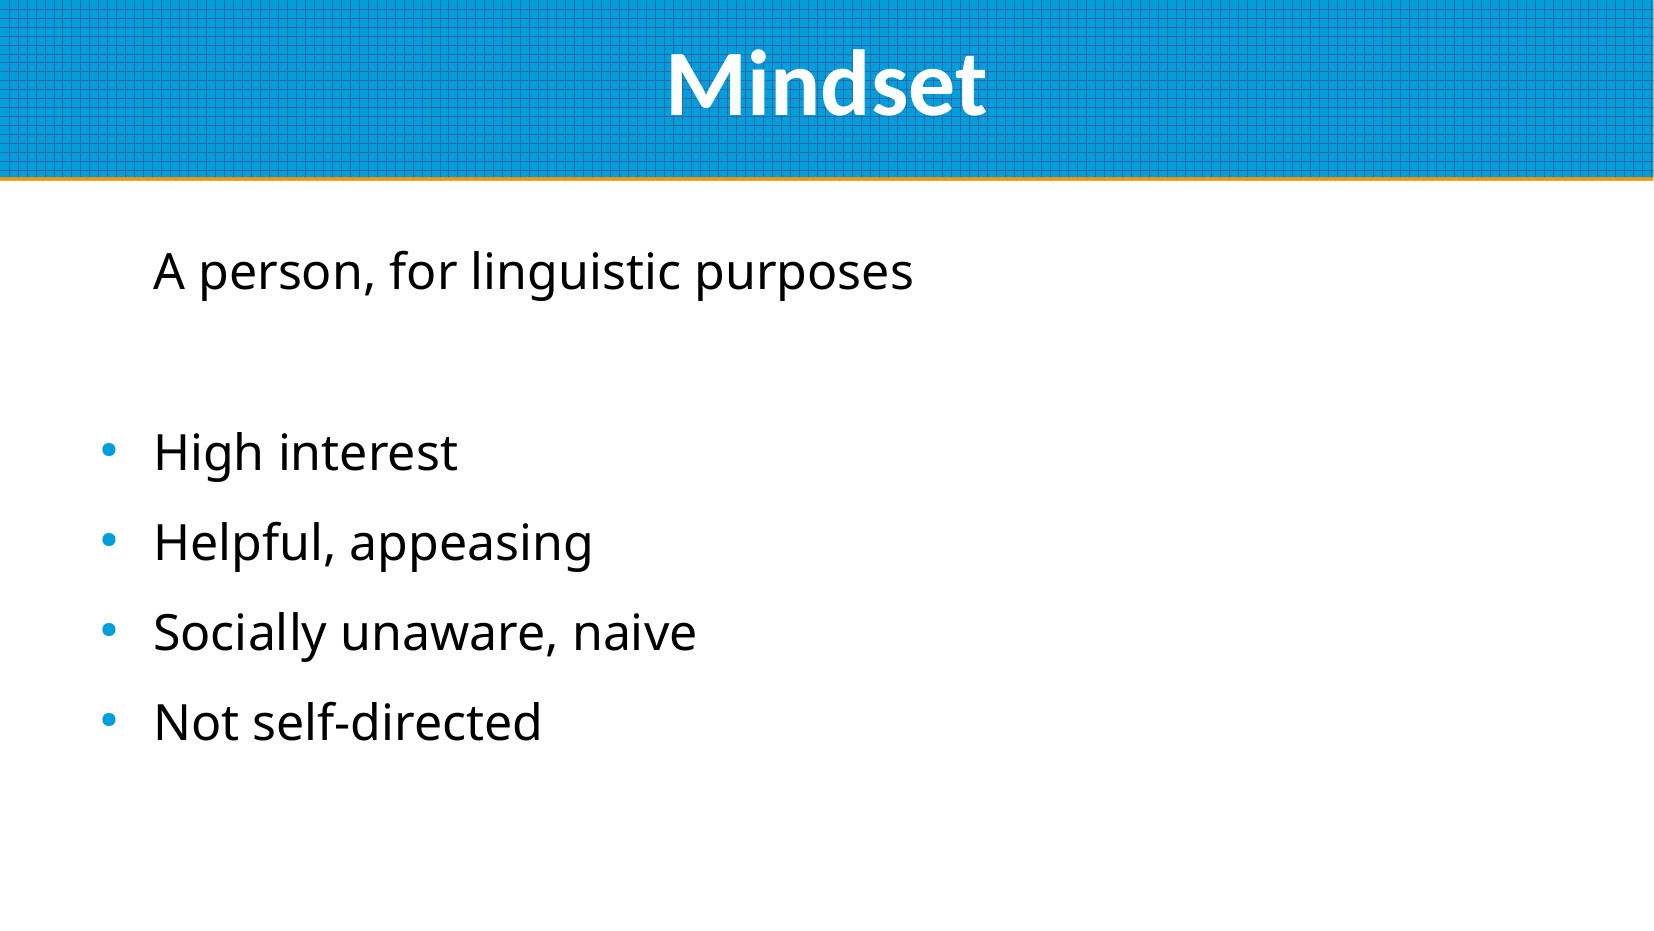

# Mindset
A person, for linguistic purposes
High interest
Helpful, appeasing
Socially unaware, naive
Not self-directed